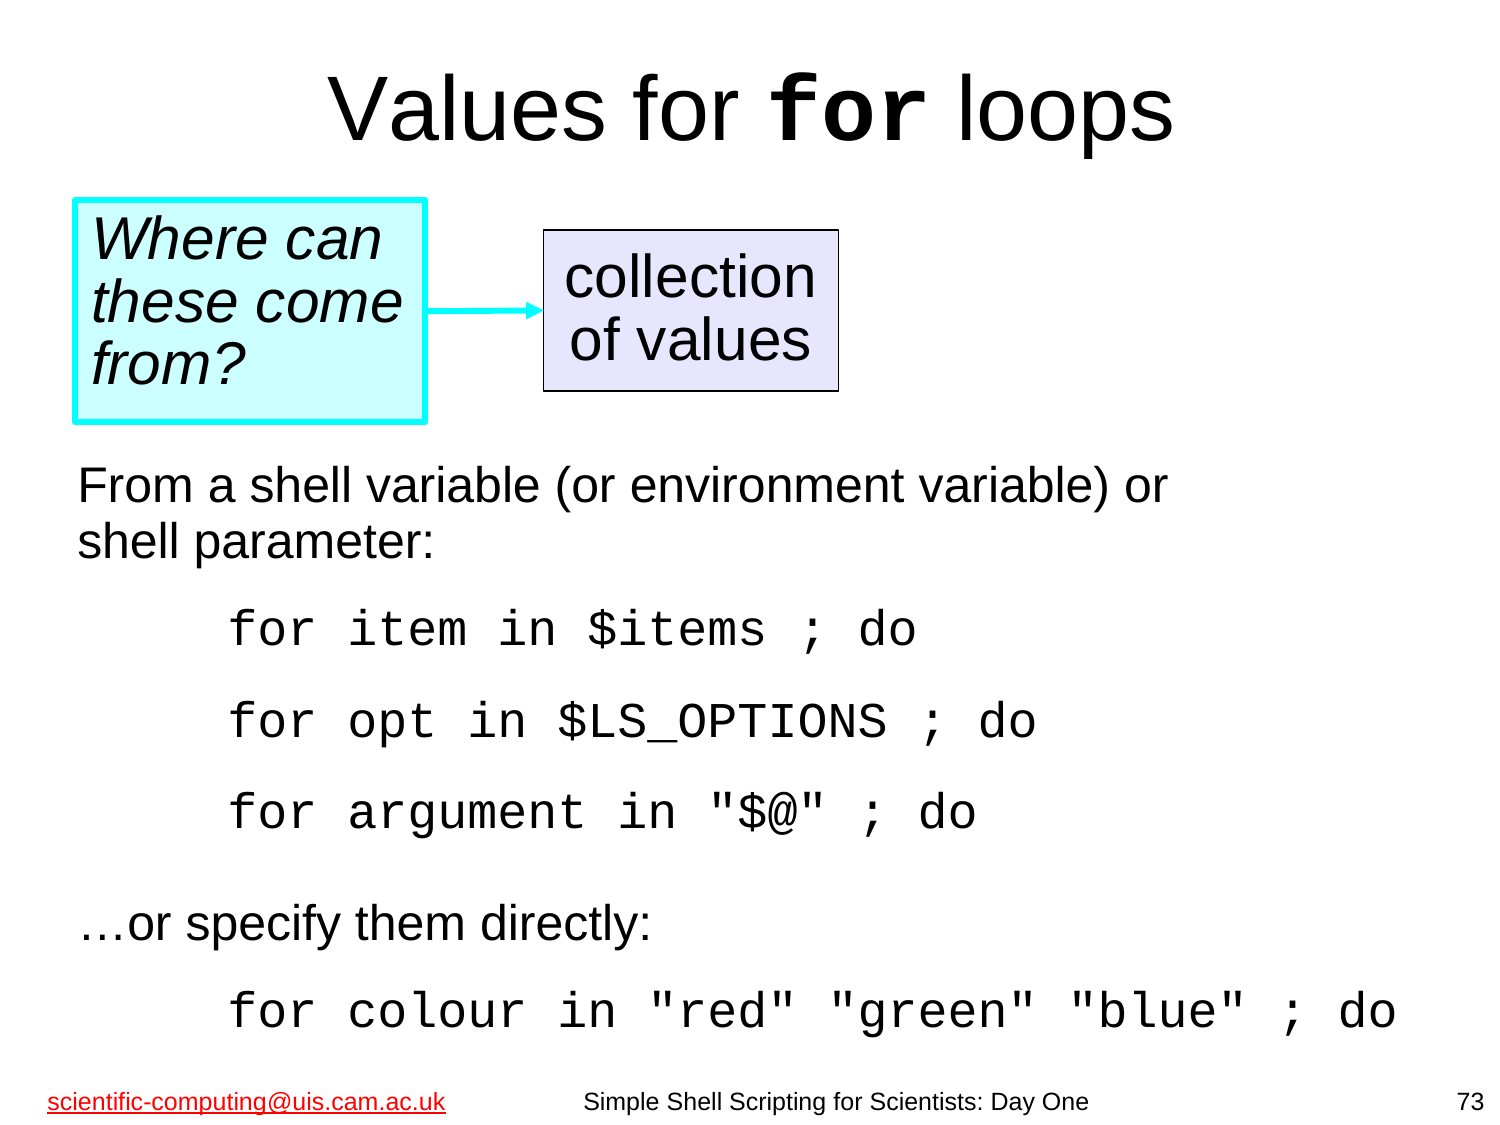

# Values for for loops
Where can
these come
from?
collection
of values
From a shell variable (or environment variable) or shell parameter:
	for item in $items ; do
	for opt in $LS_OPTIONS ; do
	for argument in "$@" ; do
…or specify them directly:
	for colour in "red" "green" "blue" ; do
Python for absolute beginners
73